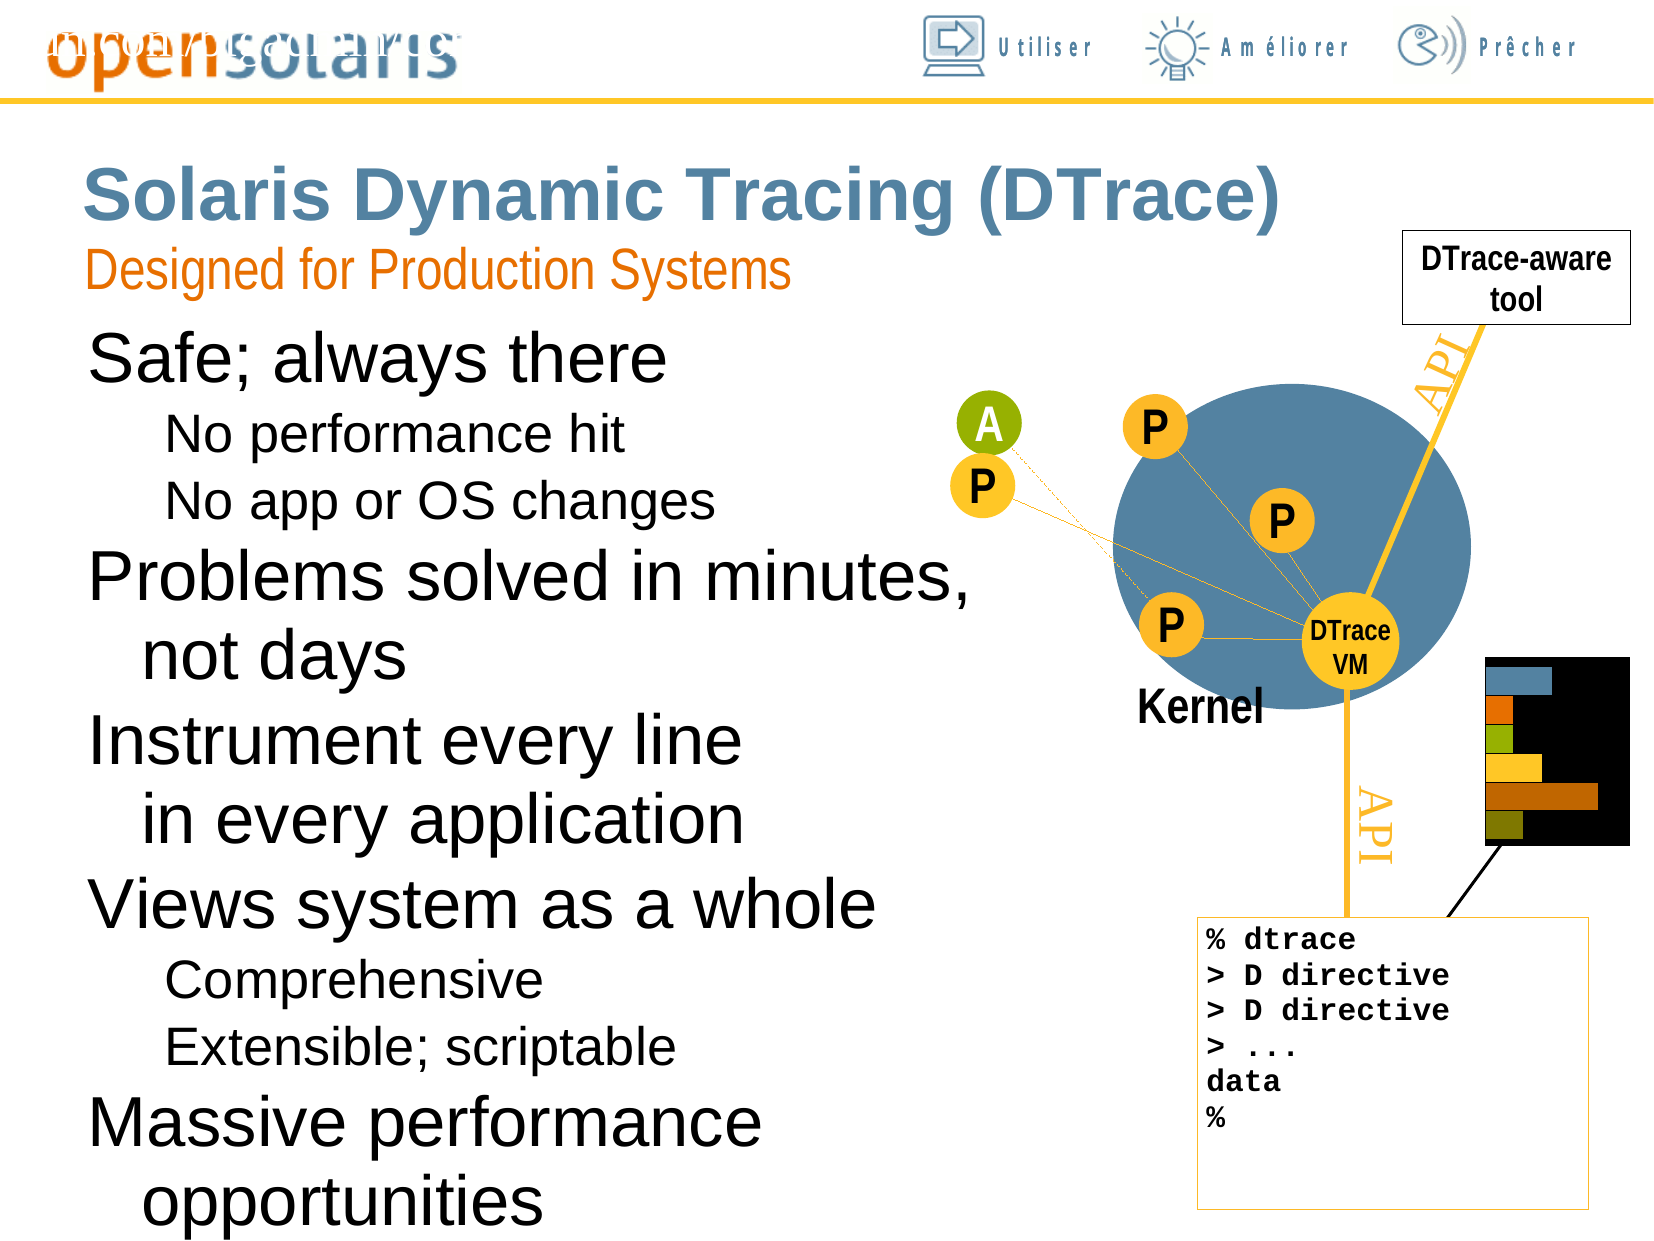

sun.com/bigadmin/content/dtrace/
# Solaris Dynamic Tracing (DTrace)
DTrace-aware
tool
API
A
P
P
P
P
DTrace
VM
Kernel
API
% dtrace
> D directive
> D directive
> ...
data
%
Designed for Production Systems
Safe; always there
No performance hit
No app or OS changes
Problems solved in minutes,
not days
Instrument every line
in every application
Views system as a whole
Comprehensive
Extensible; scriptable
Massive performance opportunities